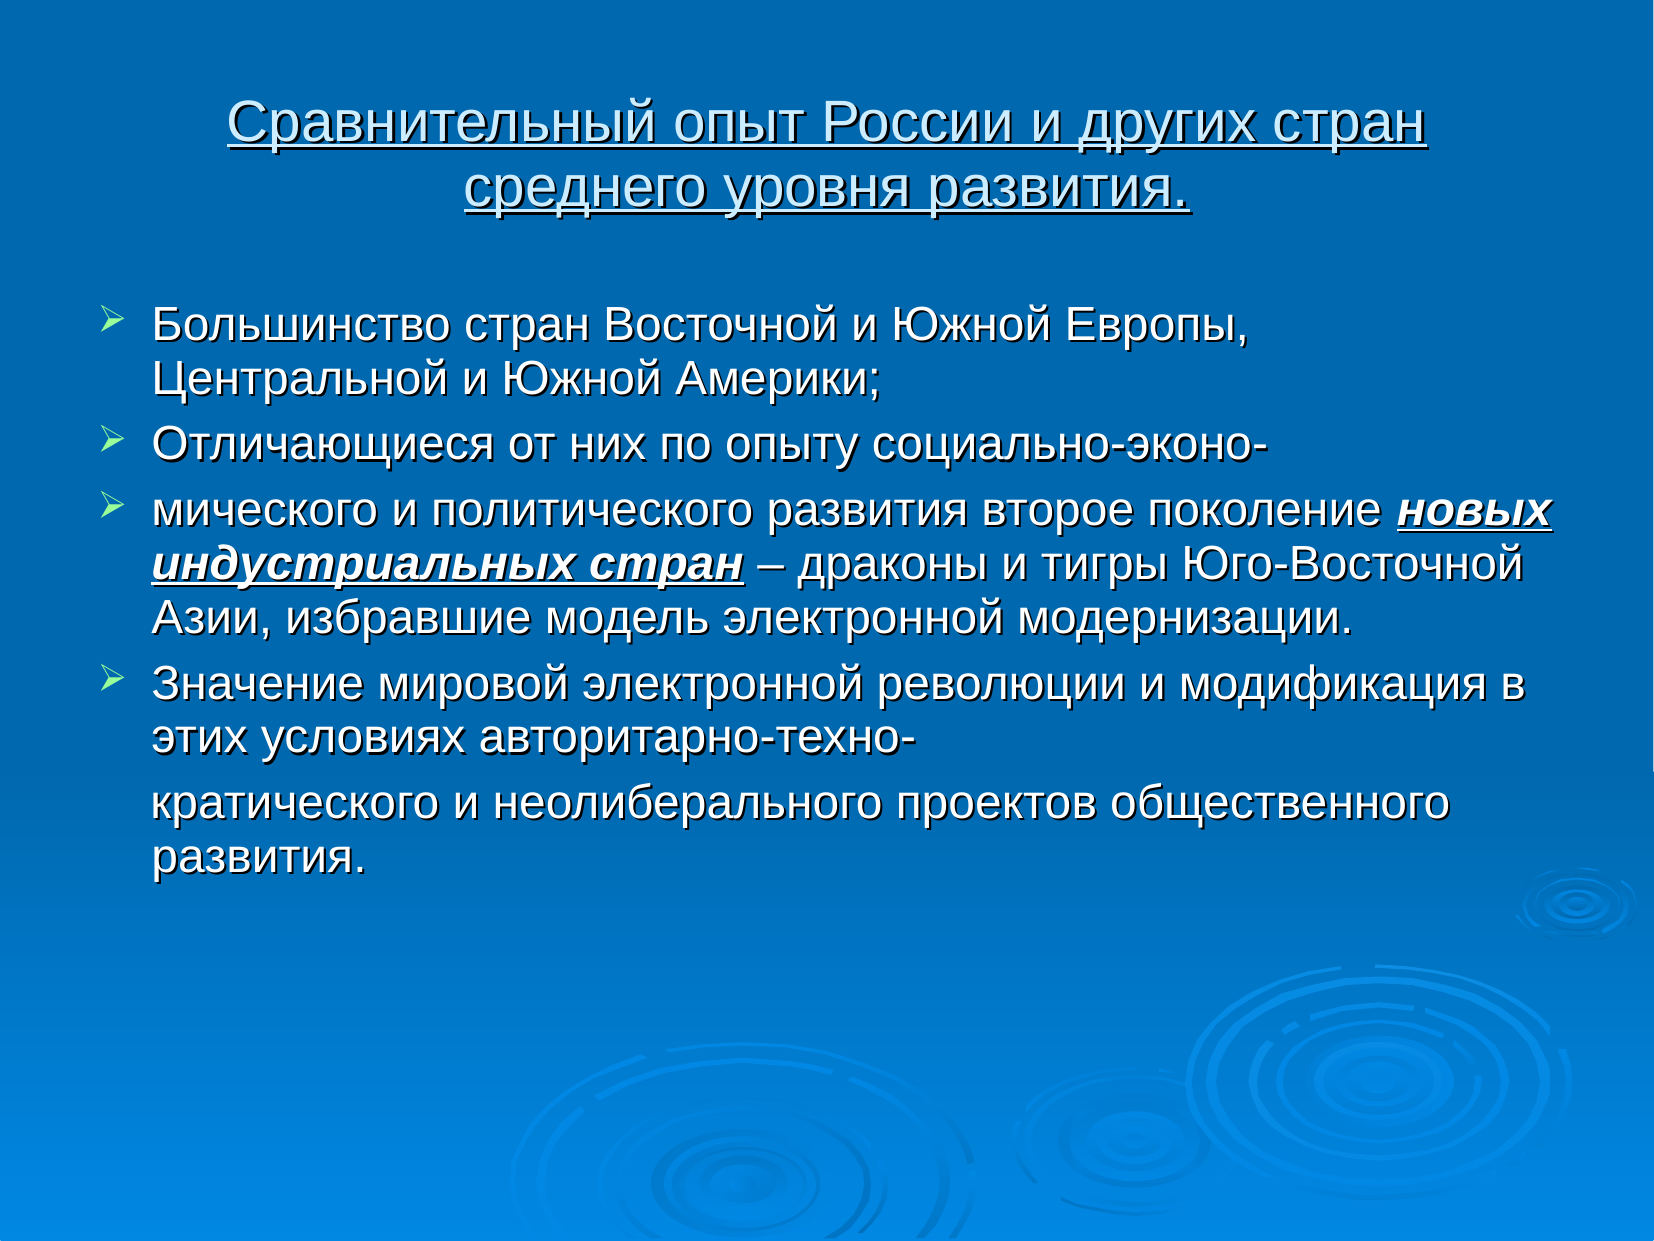

# Сравнительный опыт России и других стран среднего уровня развития.
Большинство стран Восточной и Южной Европы, Центральной и Южной Америки;
Отличающиеся от них по опыту социально-эконо-
мического и политического развития второе поколение новых индустриальных стран – драконы и тигры Юго-Восточной Азии, избравшие модель электронной модернизации.
Значение мировой электронной революции и модификация в этих условиях авторитарно-техно-
 кратического и неолиберального проектов общественного развития.